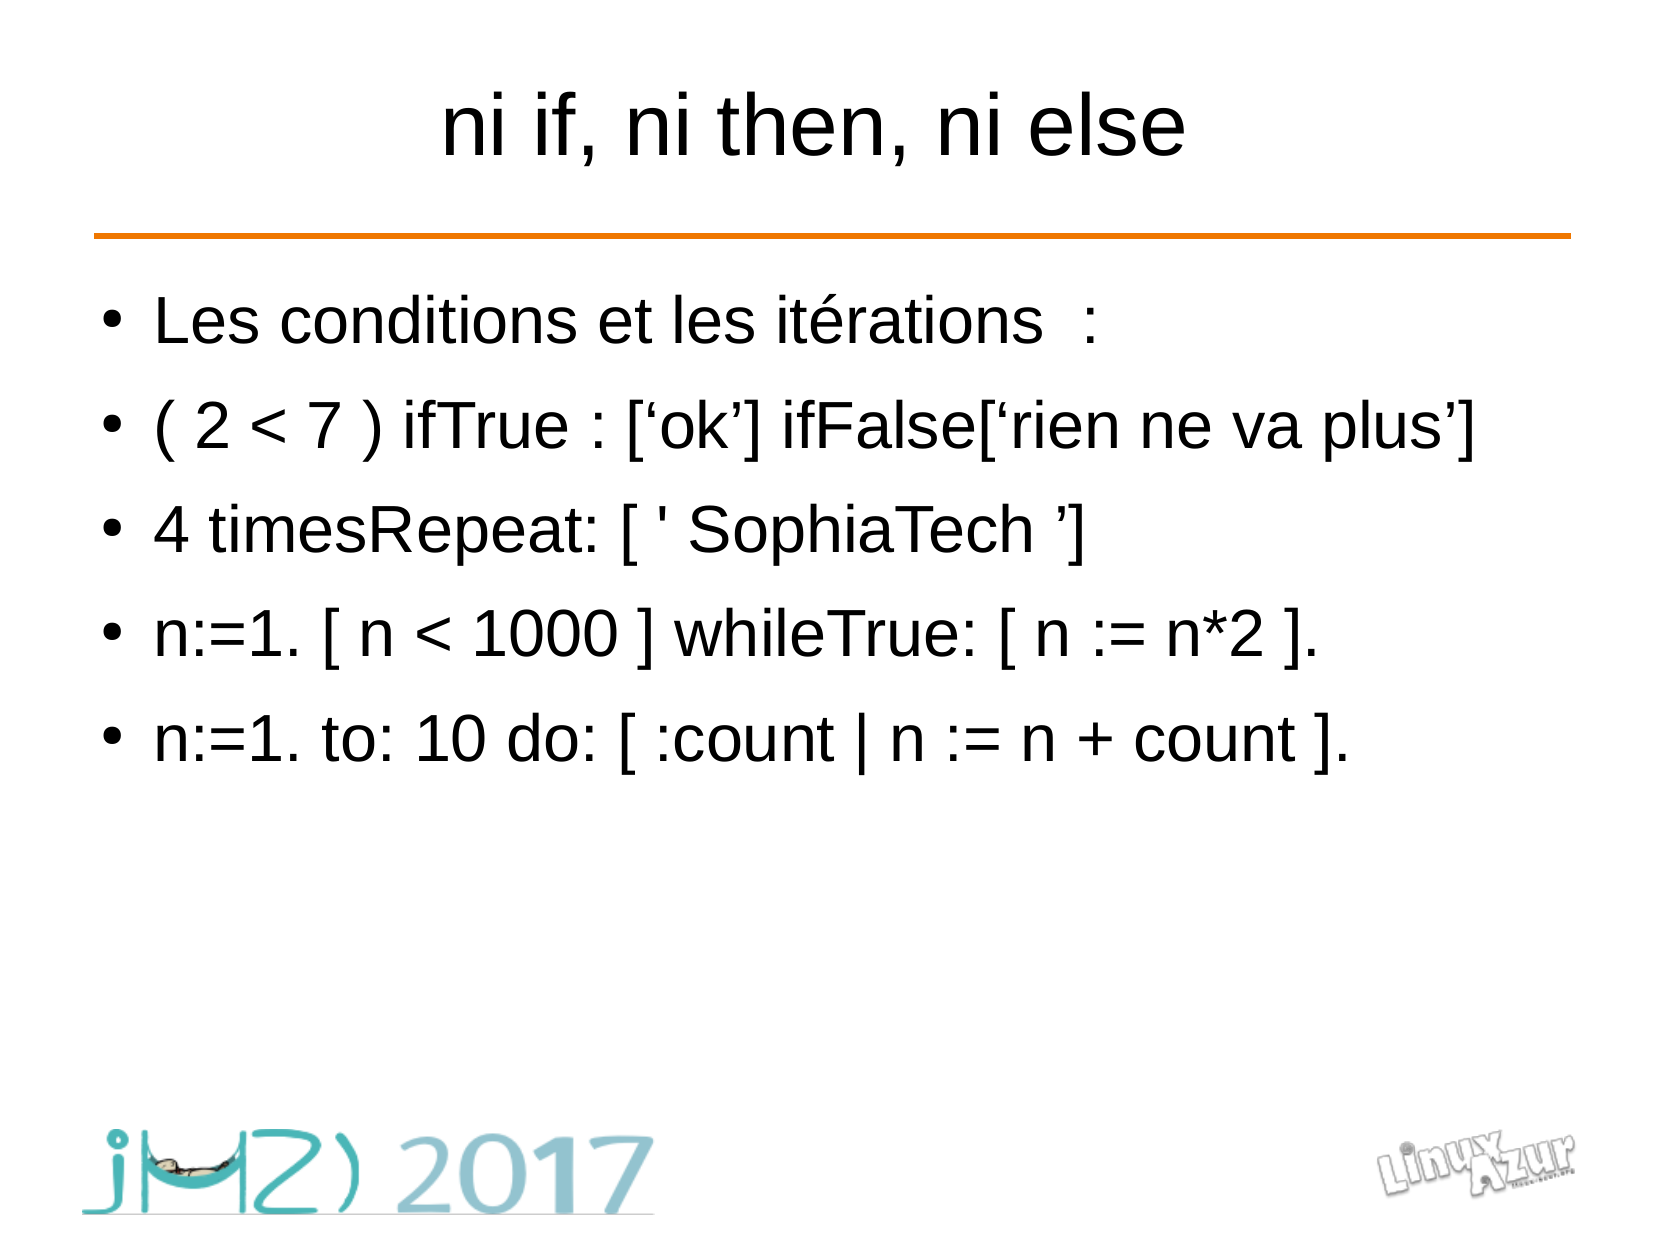

# ni if, ni then, ni else
Les conditions et les itérations  :
( 2 < 7 ) ifTrue : [‘ok’] ifFalse[‘rien ne va plus’]
4 timesRepeat: [ ' SophiaTech ’]
n:=1. [ n < 1000 ] whileTrue: [ n := n*2 ].
n:=1. to: 10 do: [ :count | n := n + count ].